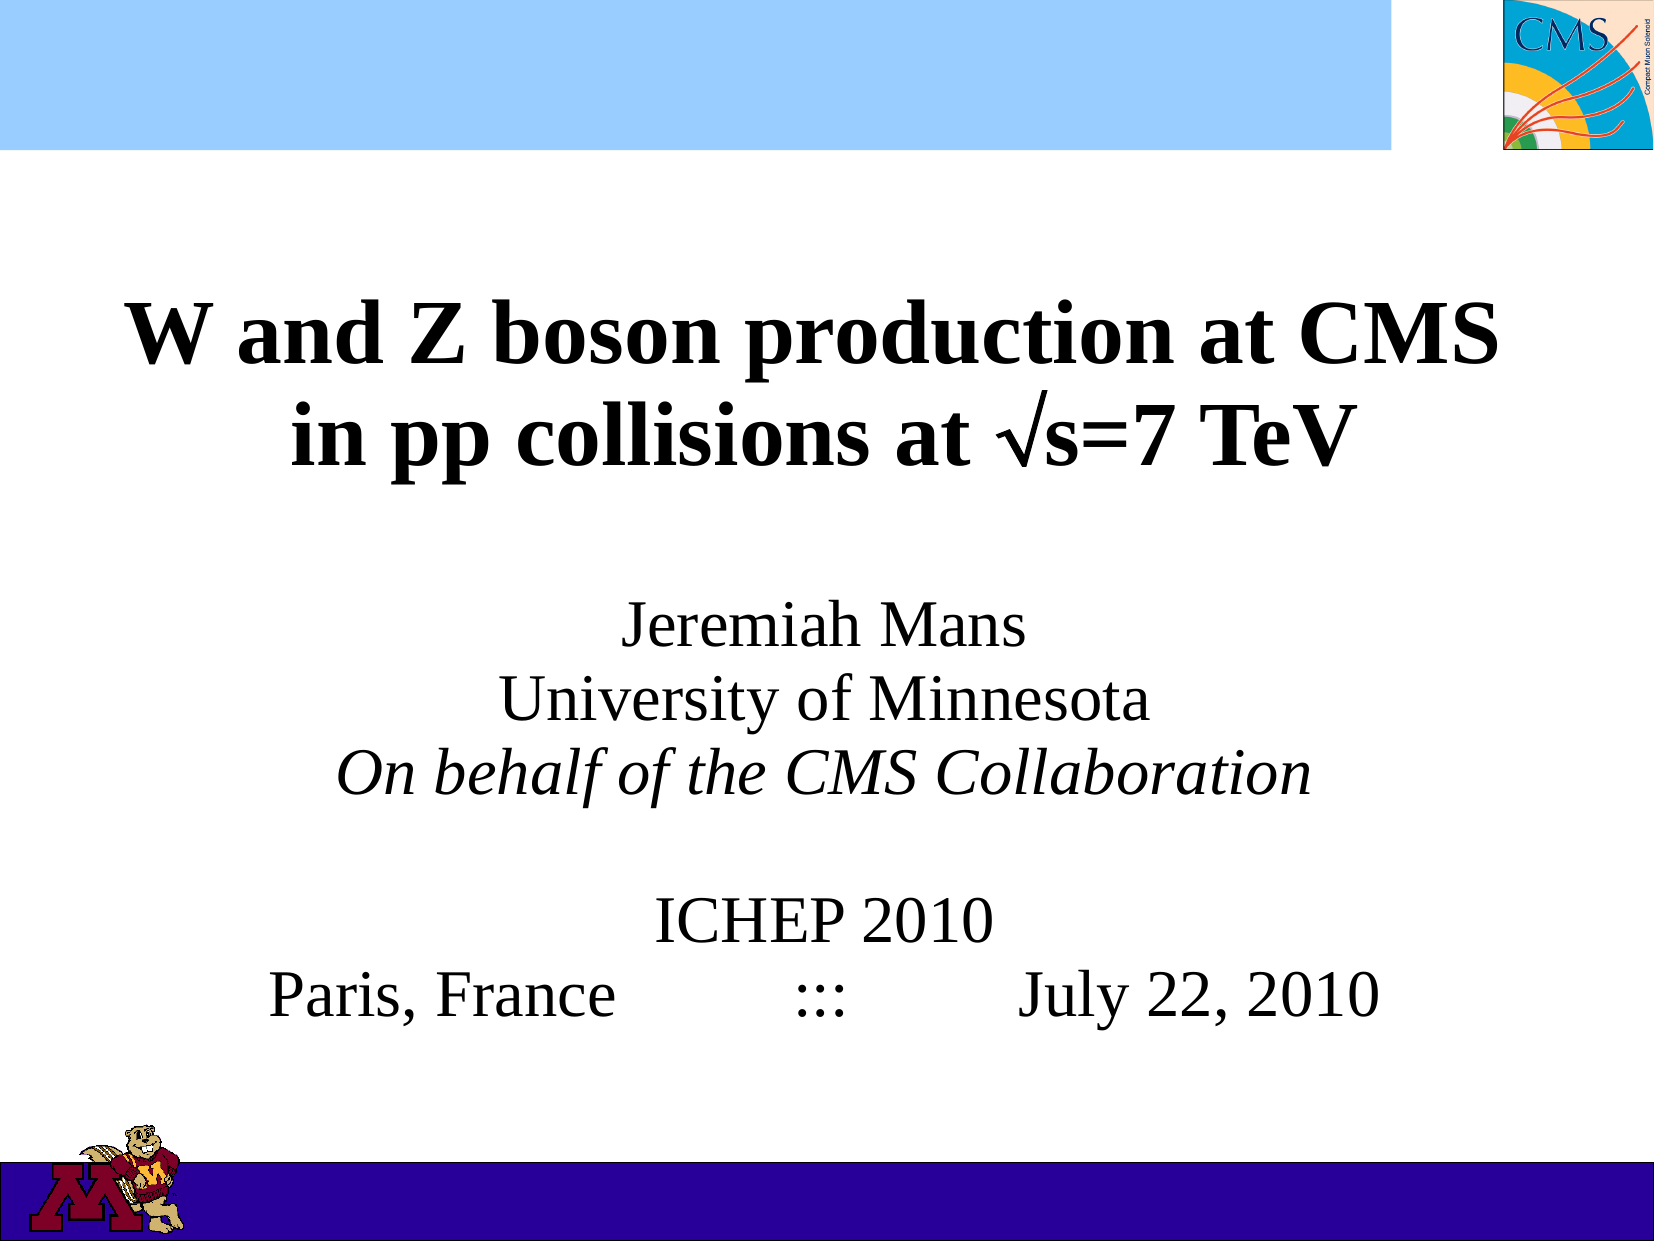

#
W and Z boson production at CMS
in pp collisions at Ös=7 TeV
Jeremiah Mans
University of Minnesota
On behalf of the CMS Collaboration
ICHEP 2010
Paris, France 			:::			July 22, 2010